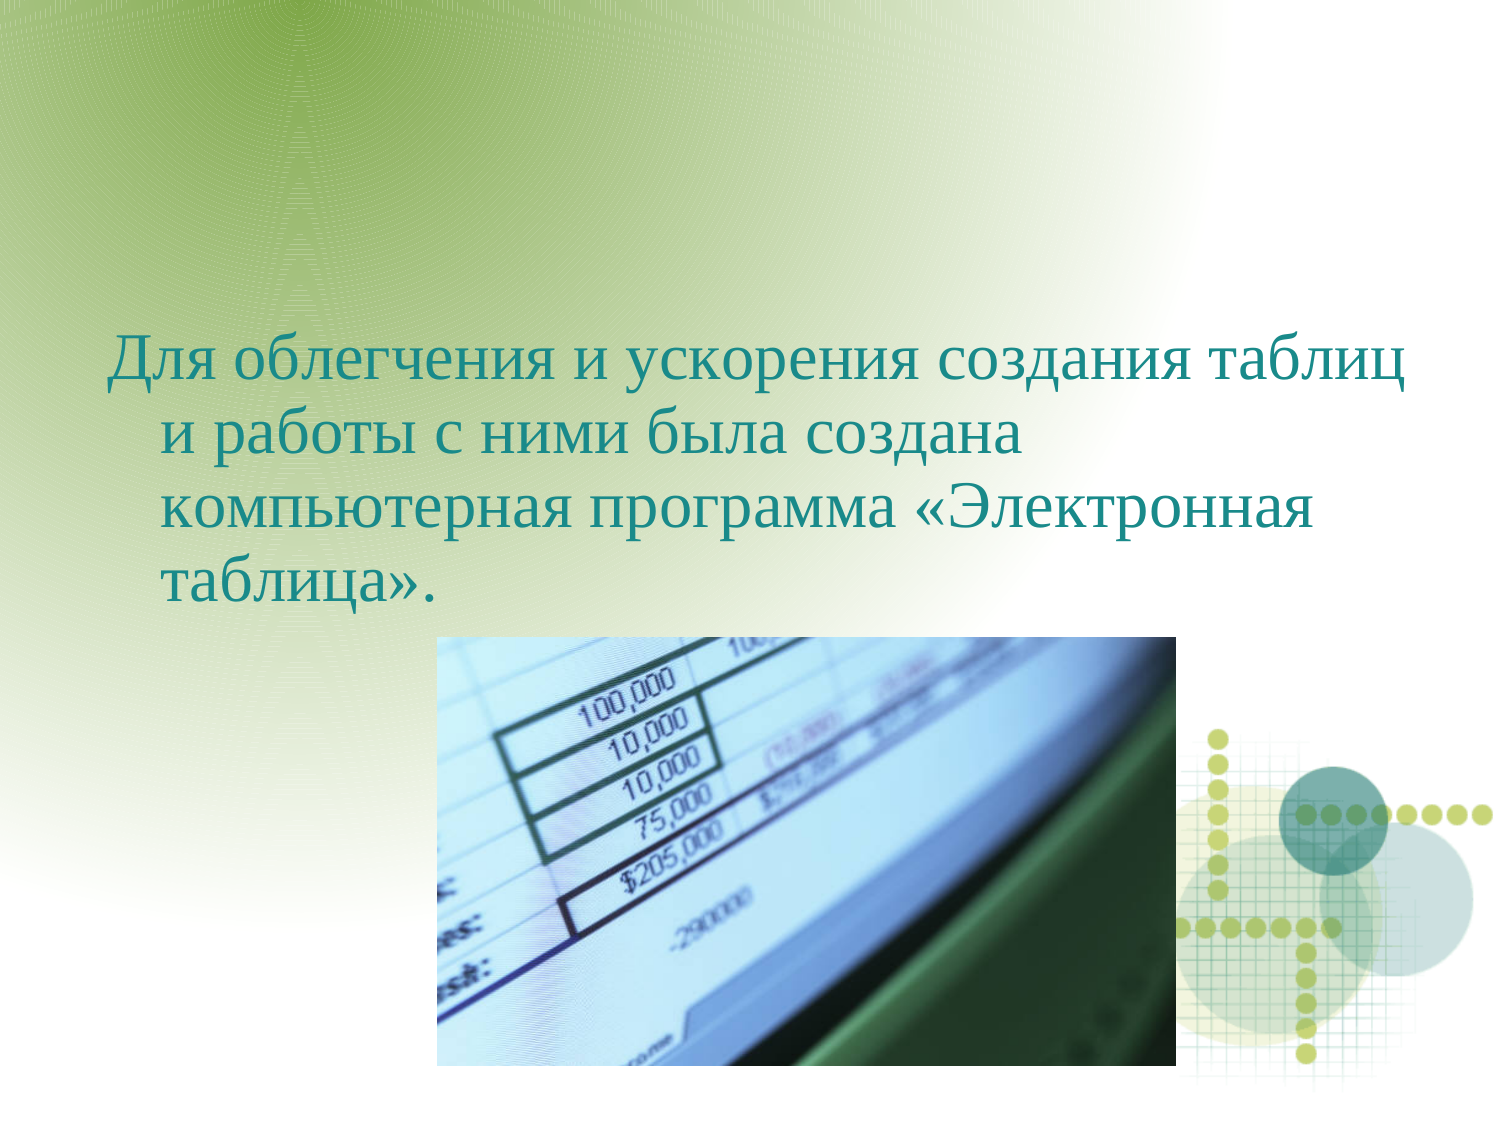

#
Для облегчения и ускорения создания таблиц и работы с ними была создана компьютерная программа «Электронная таблица».